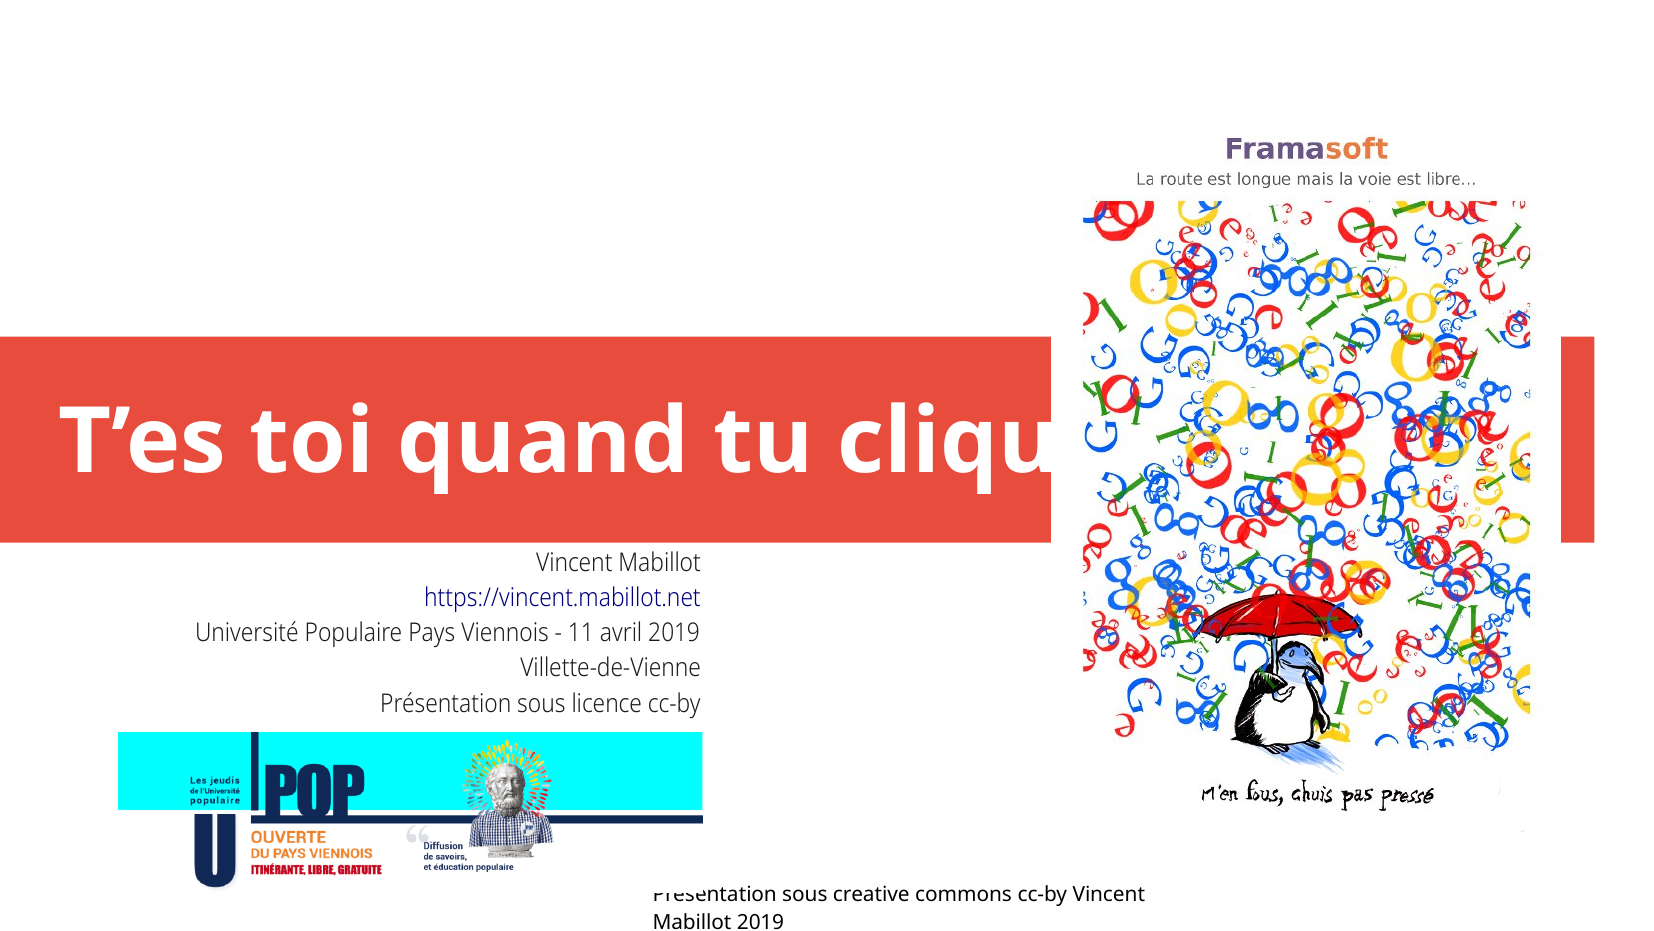

# T’es toi quand tu cliques ?
Vincent Mabillot
https://vincent.mabillot.net
Université Populaire Pays Viennois - 11 avril 2019
Villette-de-Vienne
Présentation sous licence cc-by